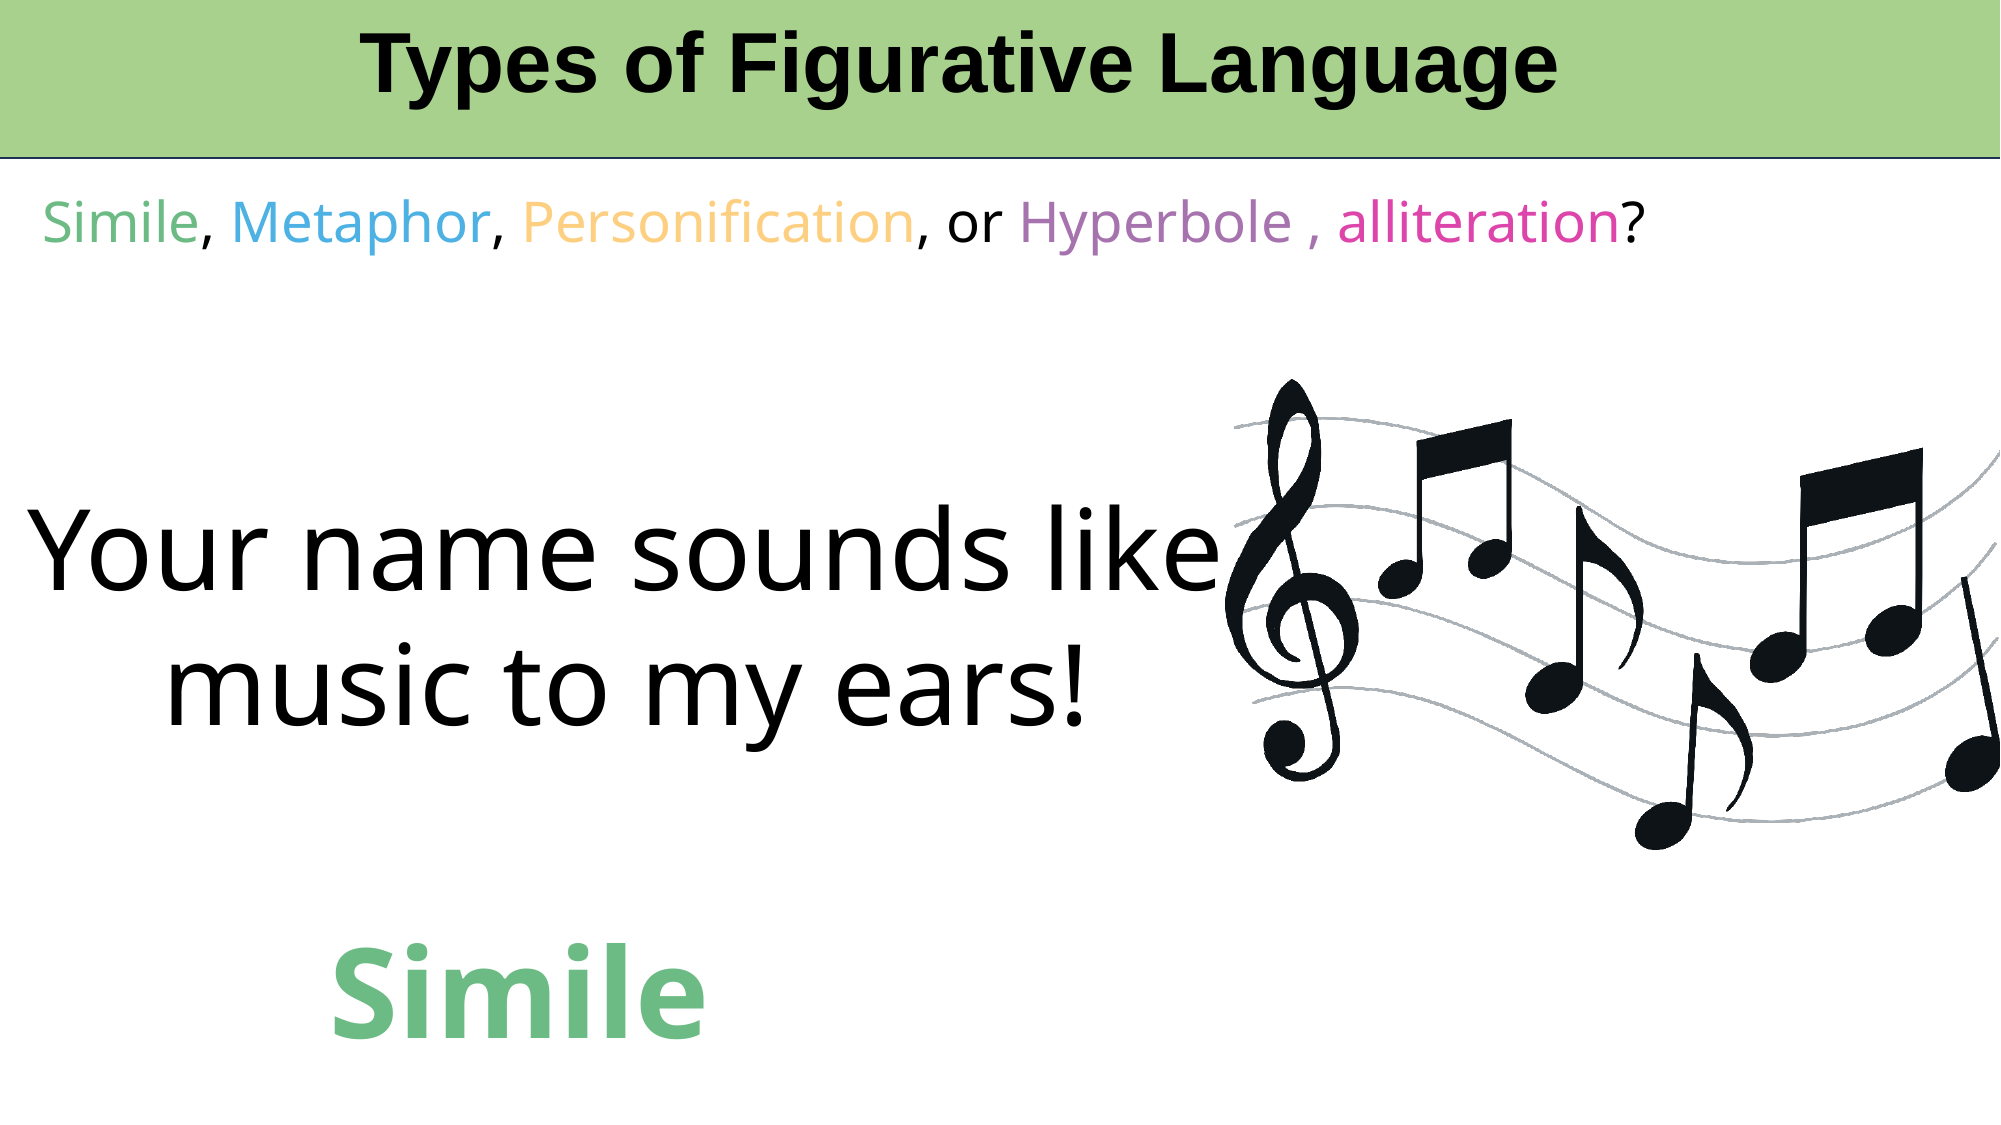

Types of Figurative Language
#
Simile, Metaphor, Personification, or Hyperbole , alliteration?
Your name sounds like music to my ears!
Simile